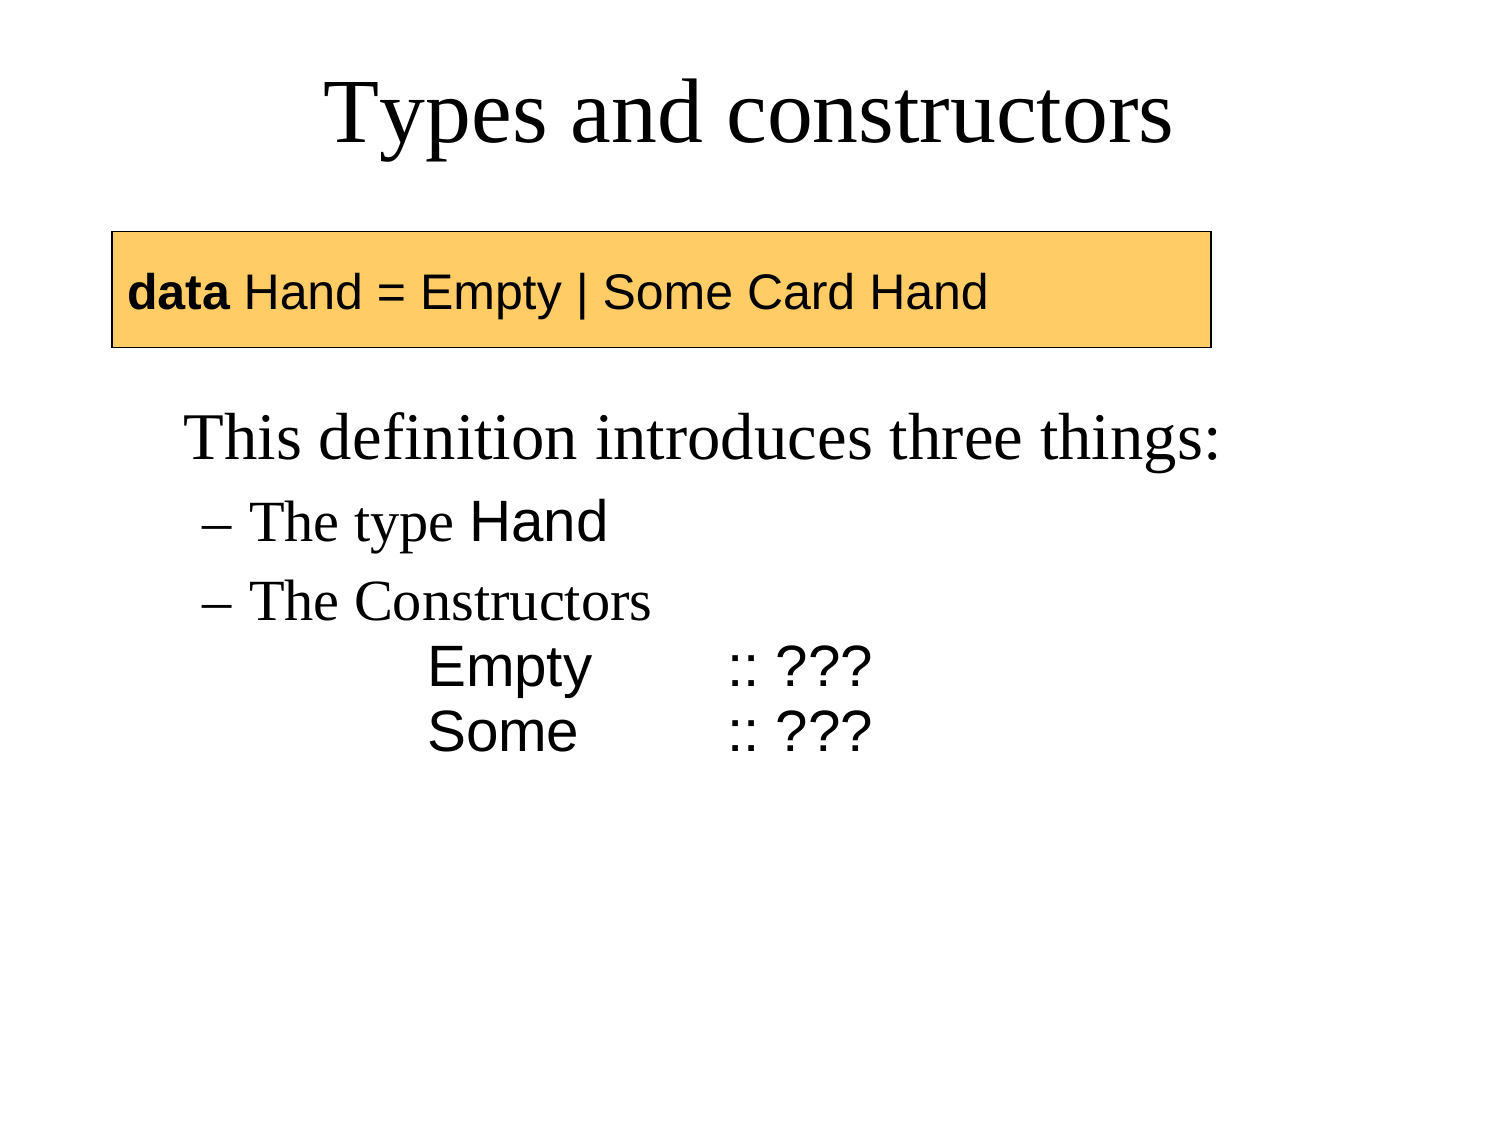

# Types and constructors
data Hand = Empty | Some Card Hand
This definition introduces three things:
The type Hand
The Constructors
		Empty	:: ???
		Some	:: ???